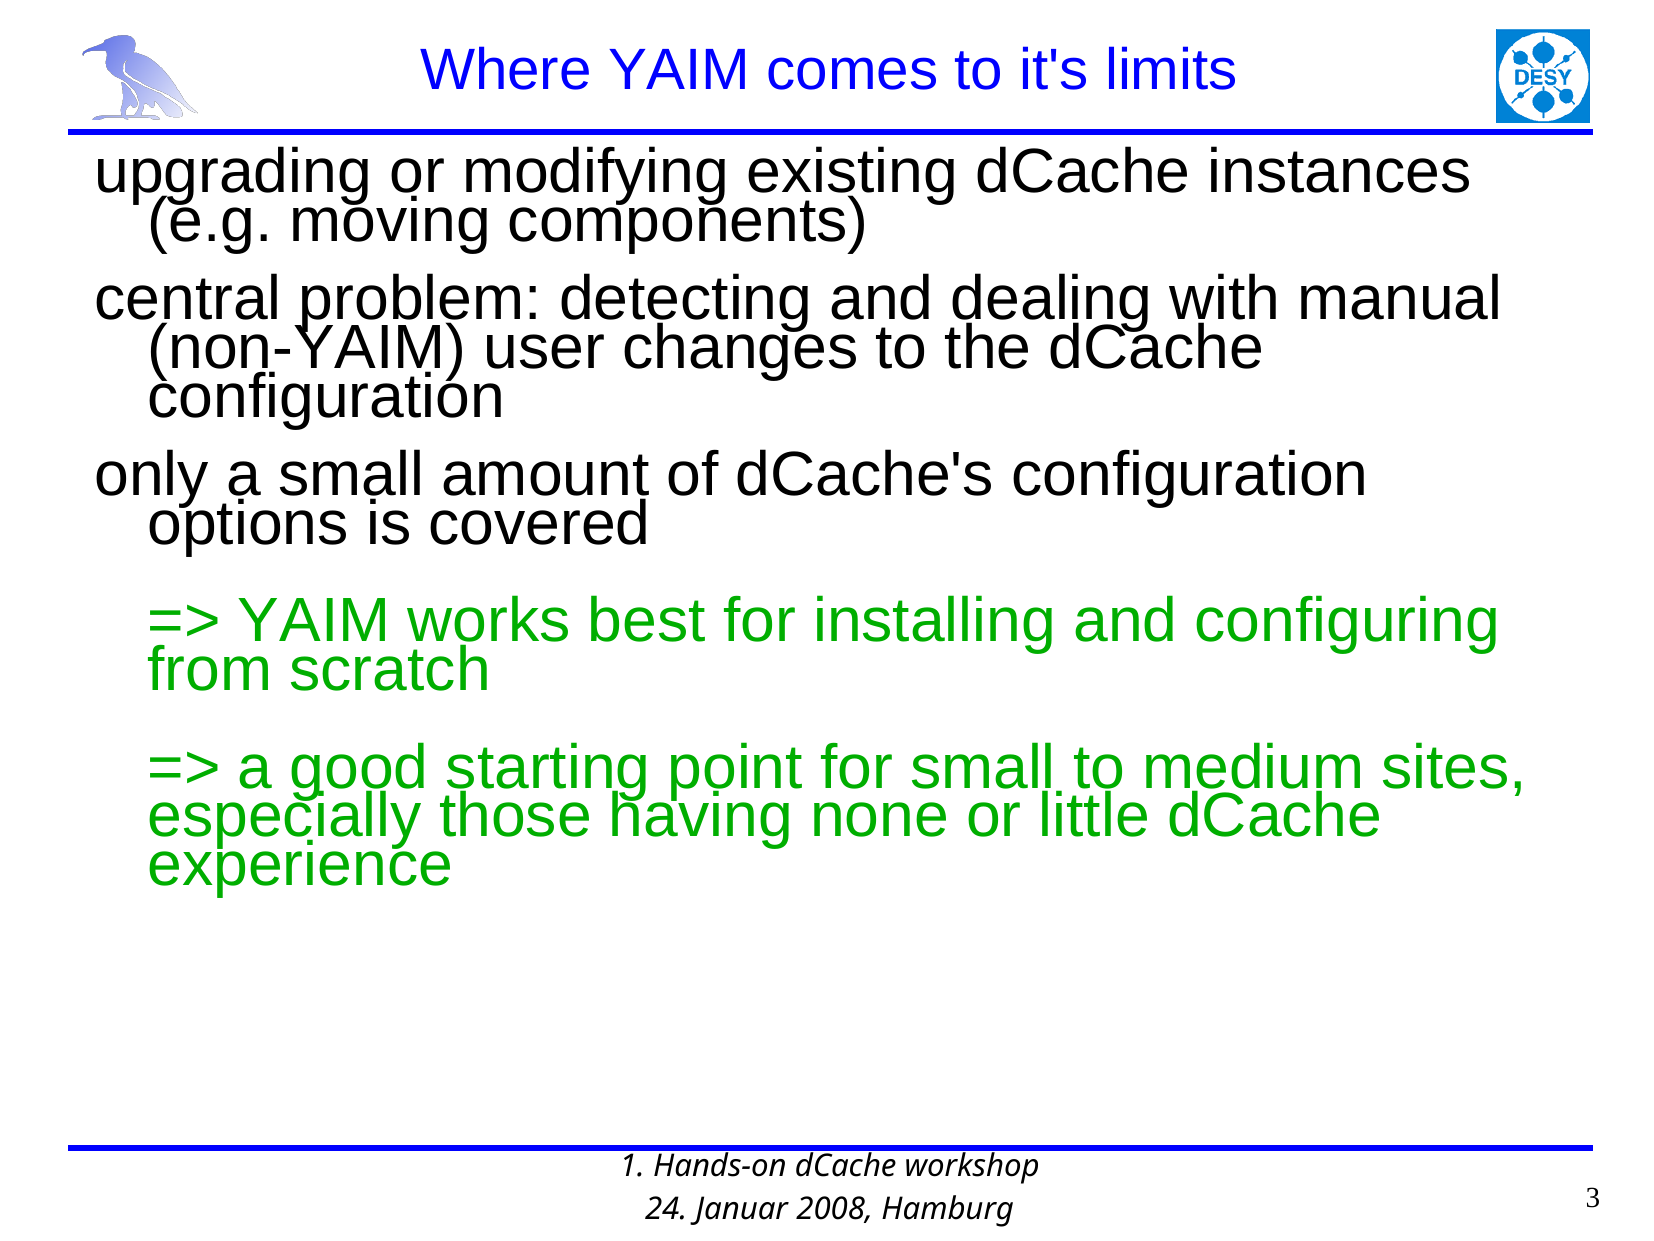

# Where YAIM comes to it's limits
upgrading or modifying existing dCache instances
(e.g. moving components)
central problem: detecting and dealing with manual (non-YAIM) user changes to the dCache configuration
only a small amount of dCache's configuration options is covered
=> YAIM works best for installing and configuring from scratch
=> a good starting point for small to medium sites, especially those having none or little dCache experience
3